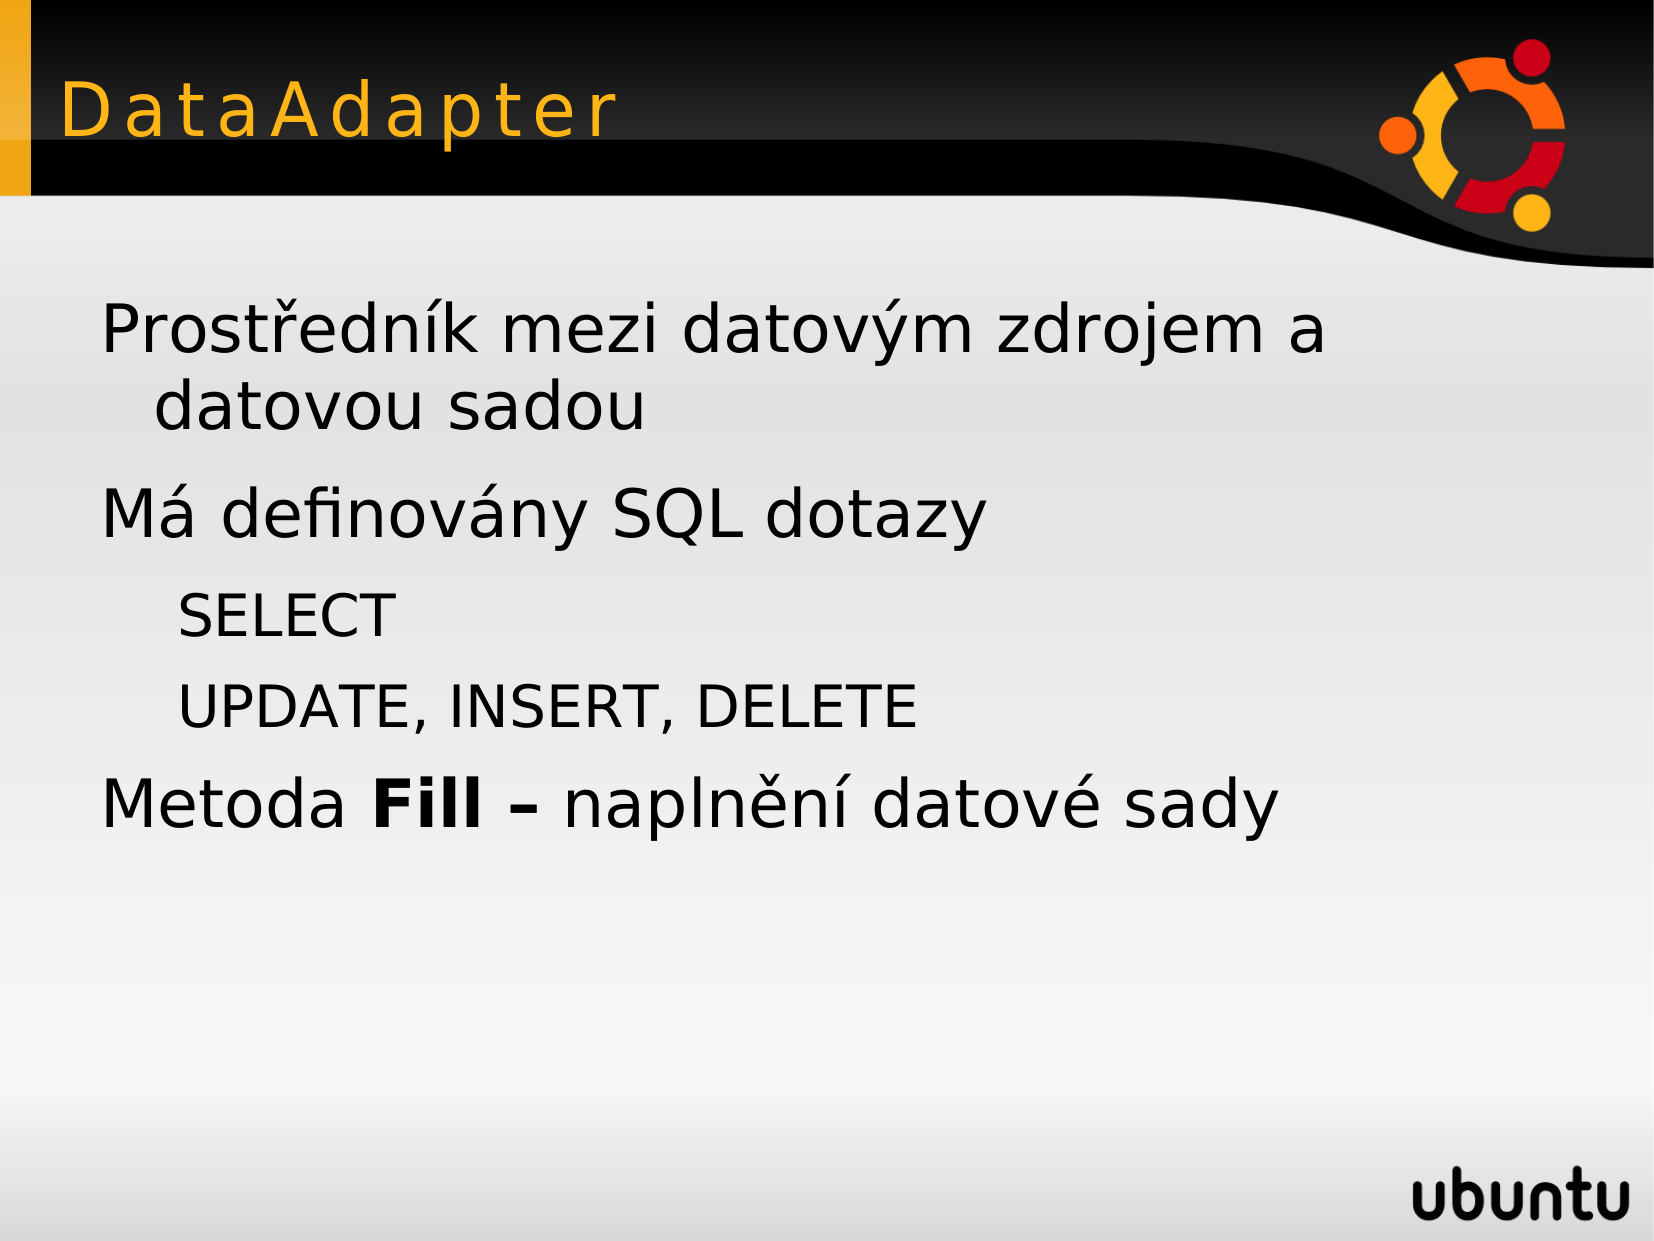

# DataAdapter
Prostředník mezi datovým zdrojem a datovou sadou
Má definovány SQL dotazy
SELECT
UPDATE, INSERT, DELETE
Metoda Fill – naplnění datové sady